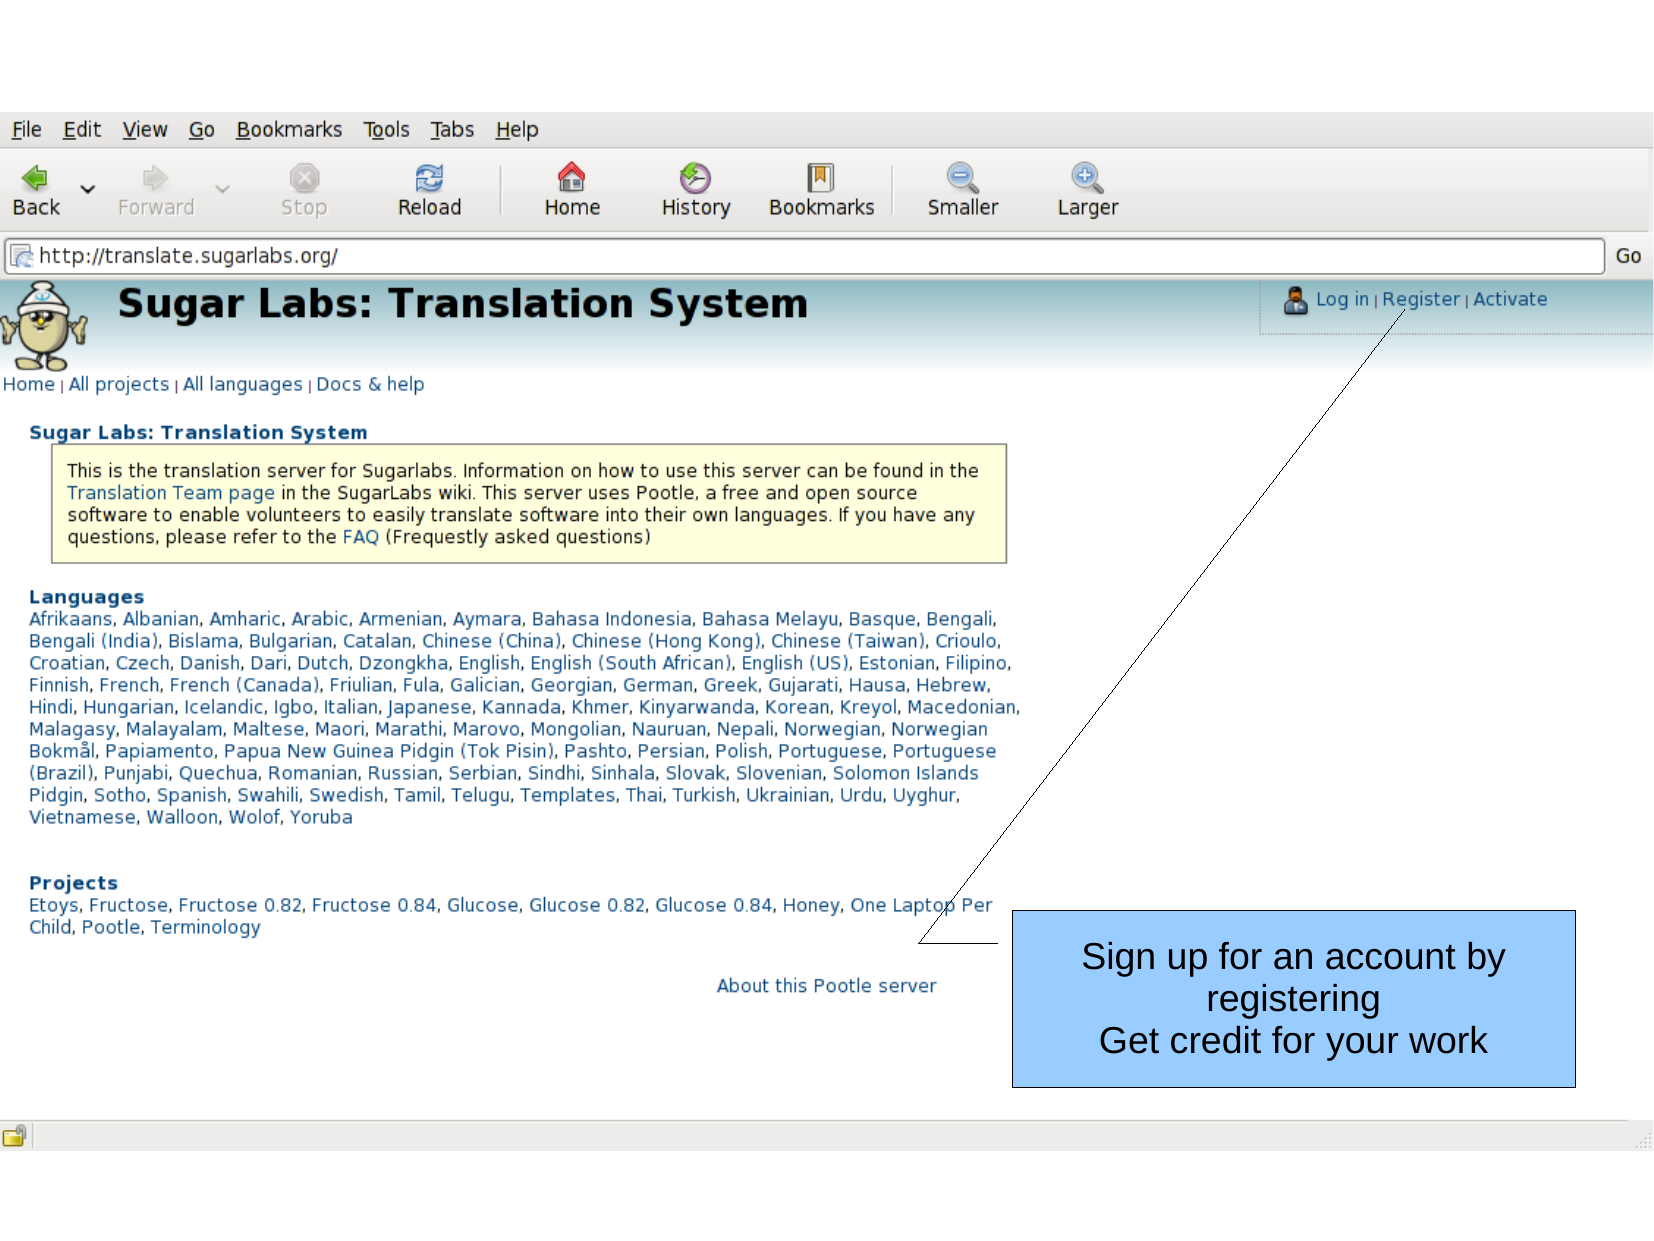

Sign up for an account by registering
Get credit for your work